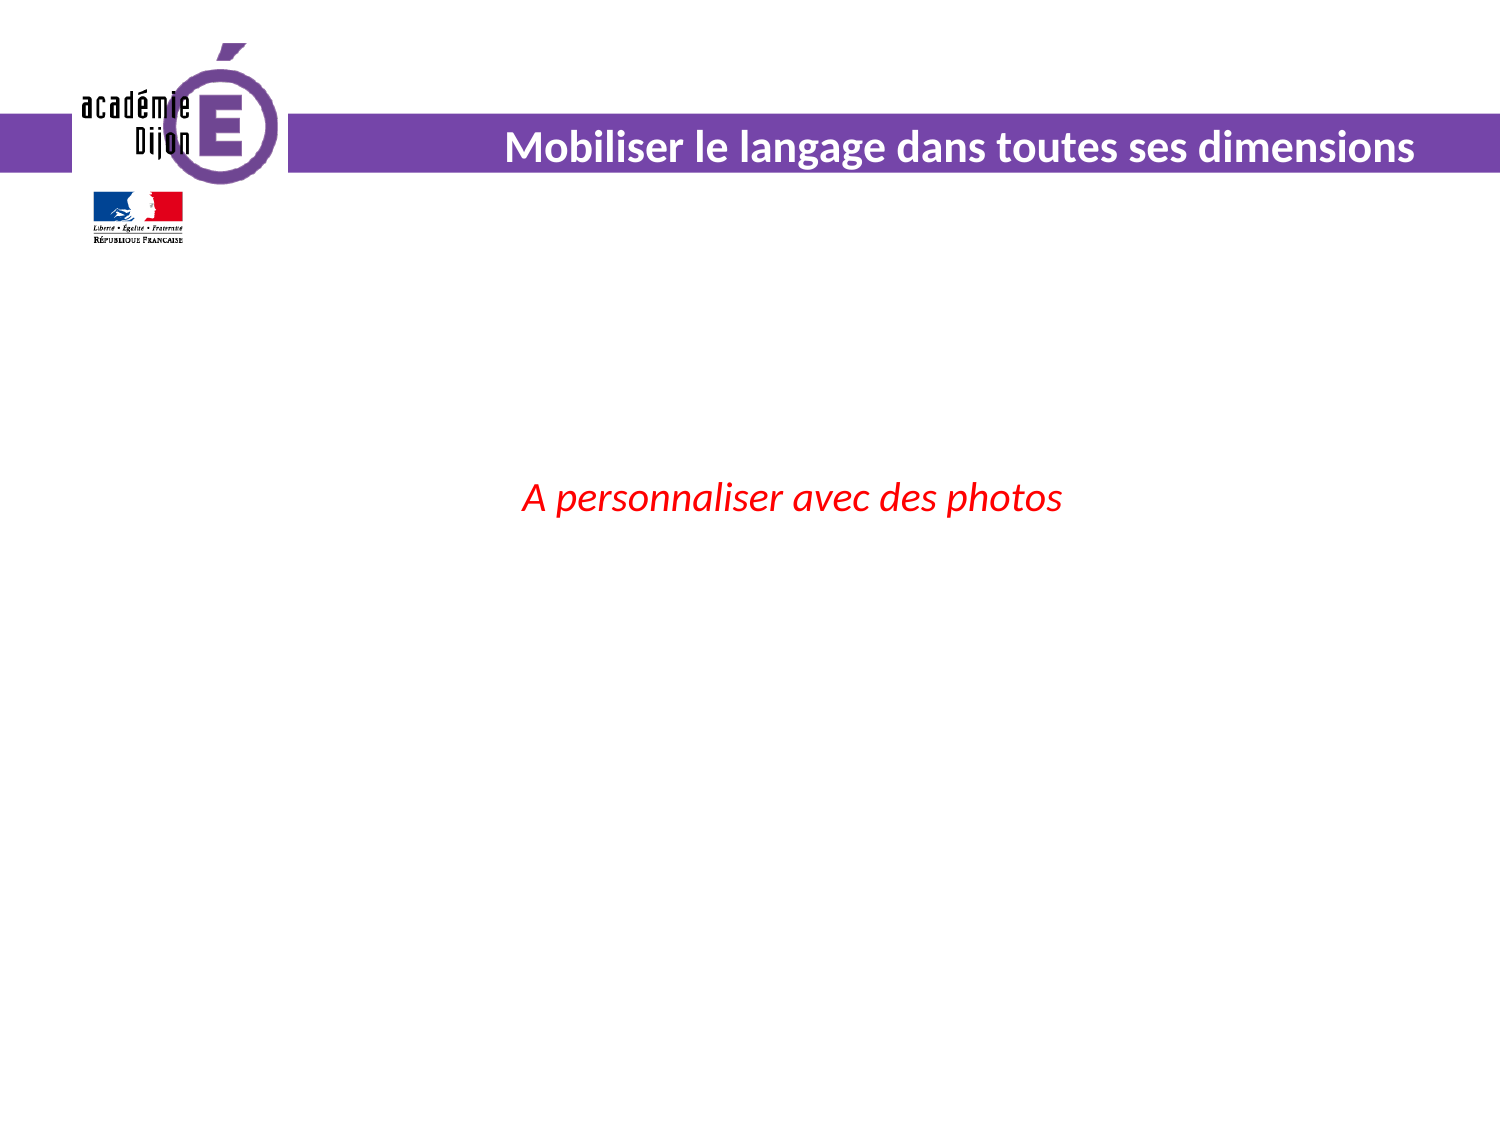

#
 Mobiliser le langage dans toutes ses dimensions
 A personnaliser avec des photos